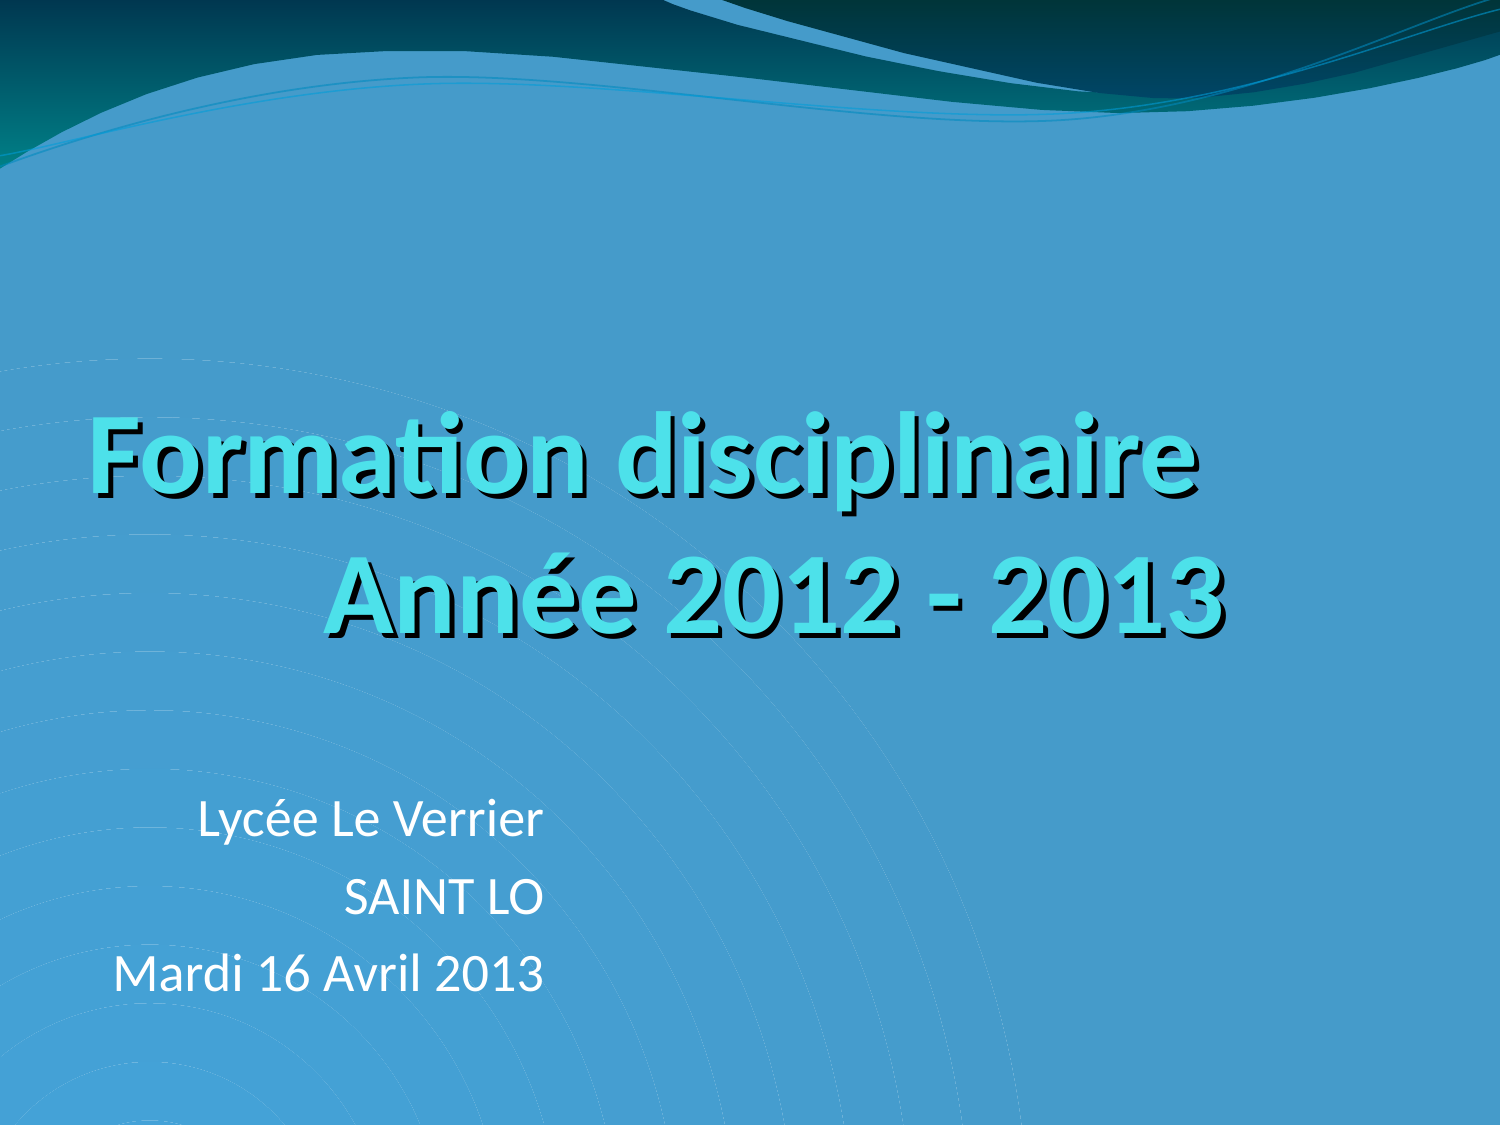

# Formation disciplinaire Année 2012 - 2013
Lycée Le Verrier
SAINT LO
Mardi 16 Avril 2013